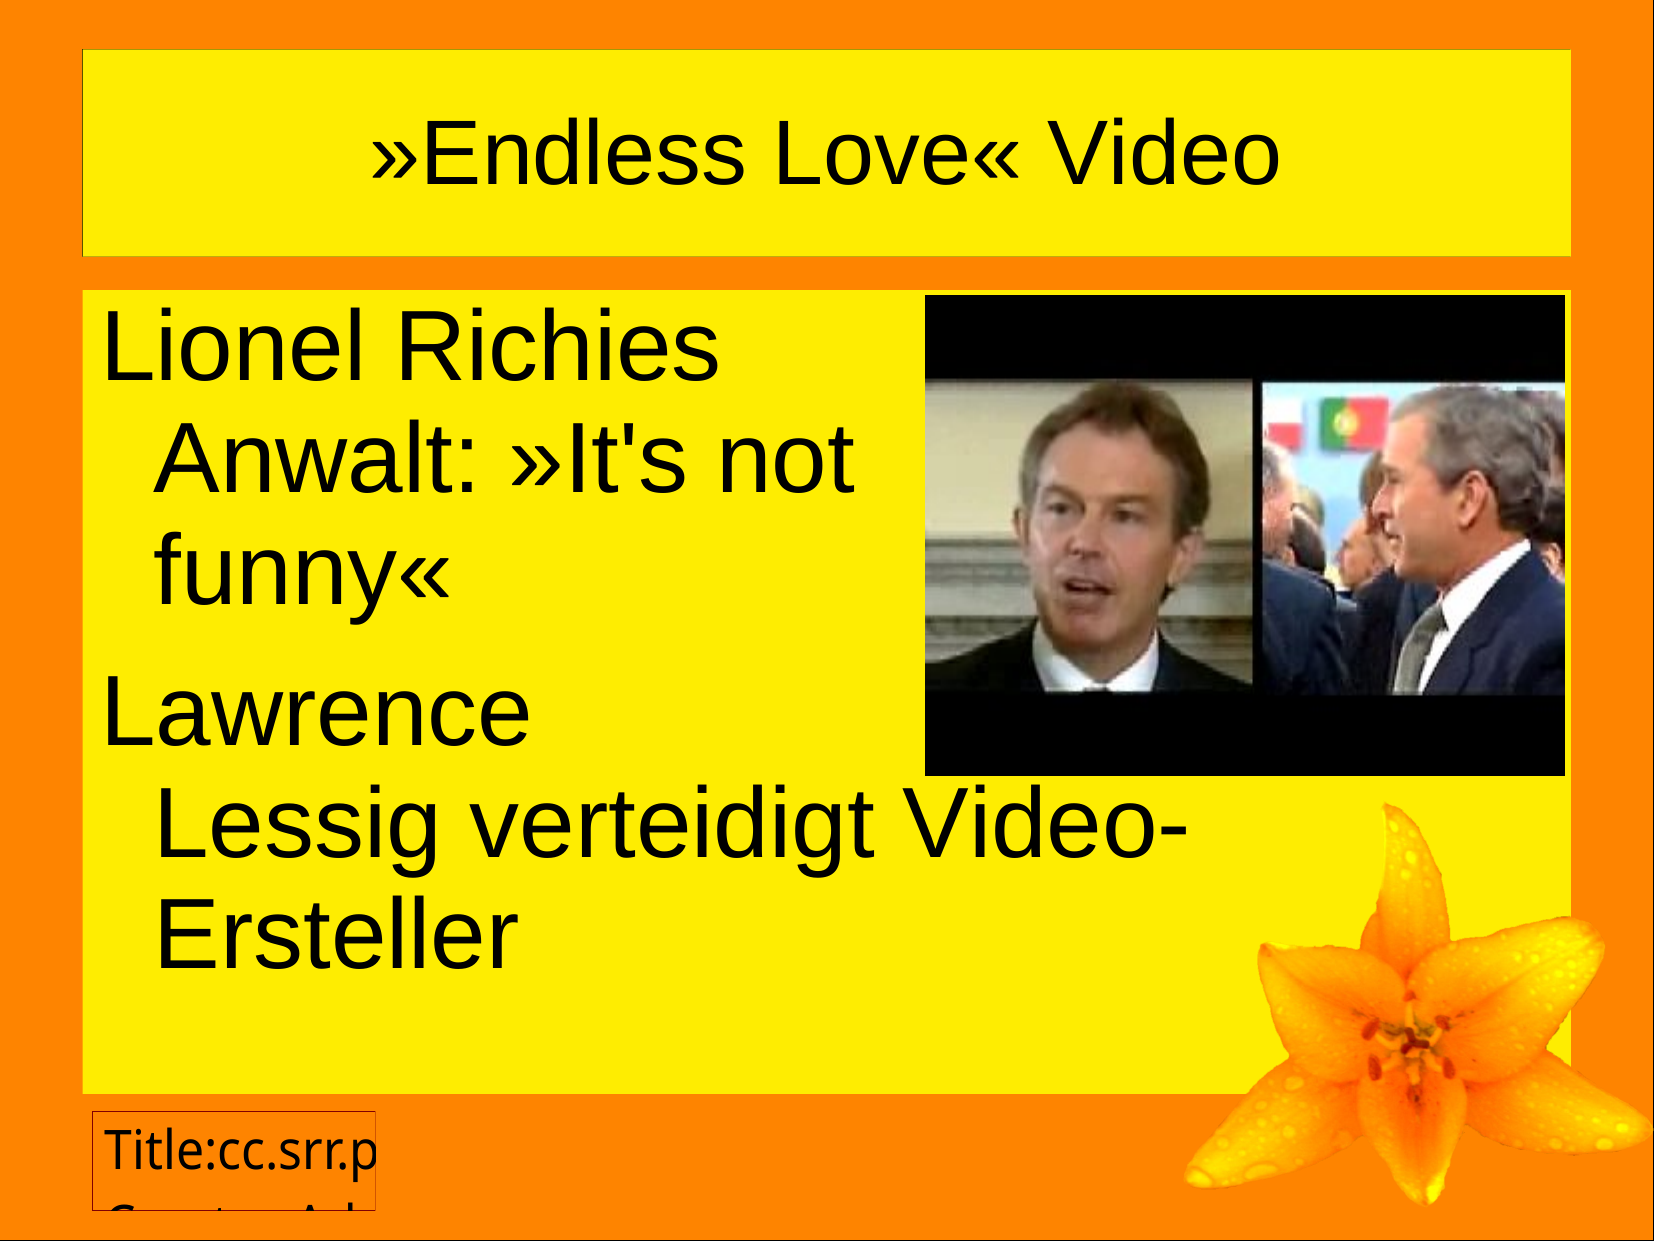

# »Endless Love« Video
Lionel Richies
Anwalt: »It's not
funny«
Lawrence
Lessig verteidigt Video-
Ersteller